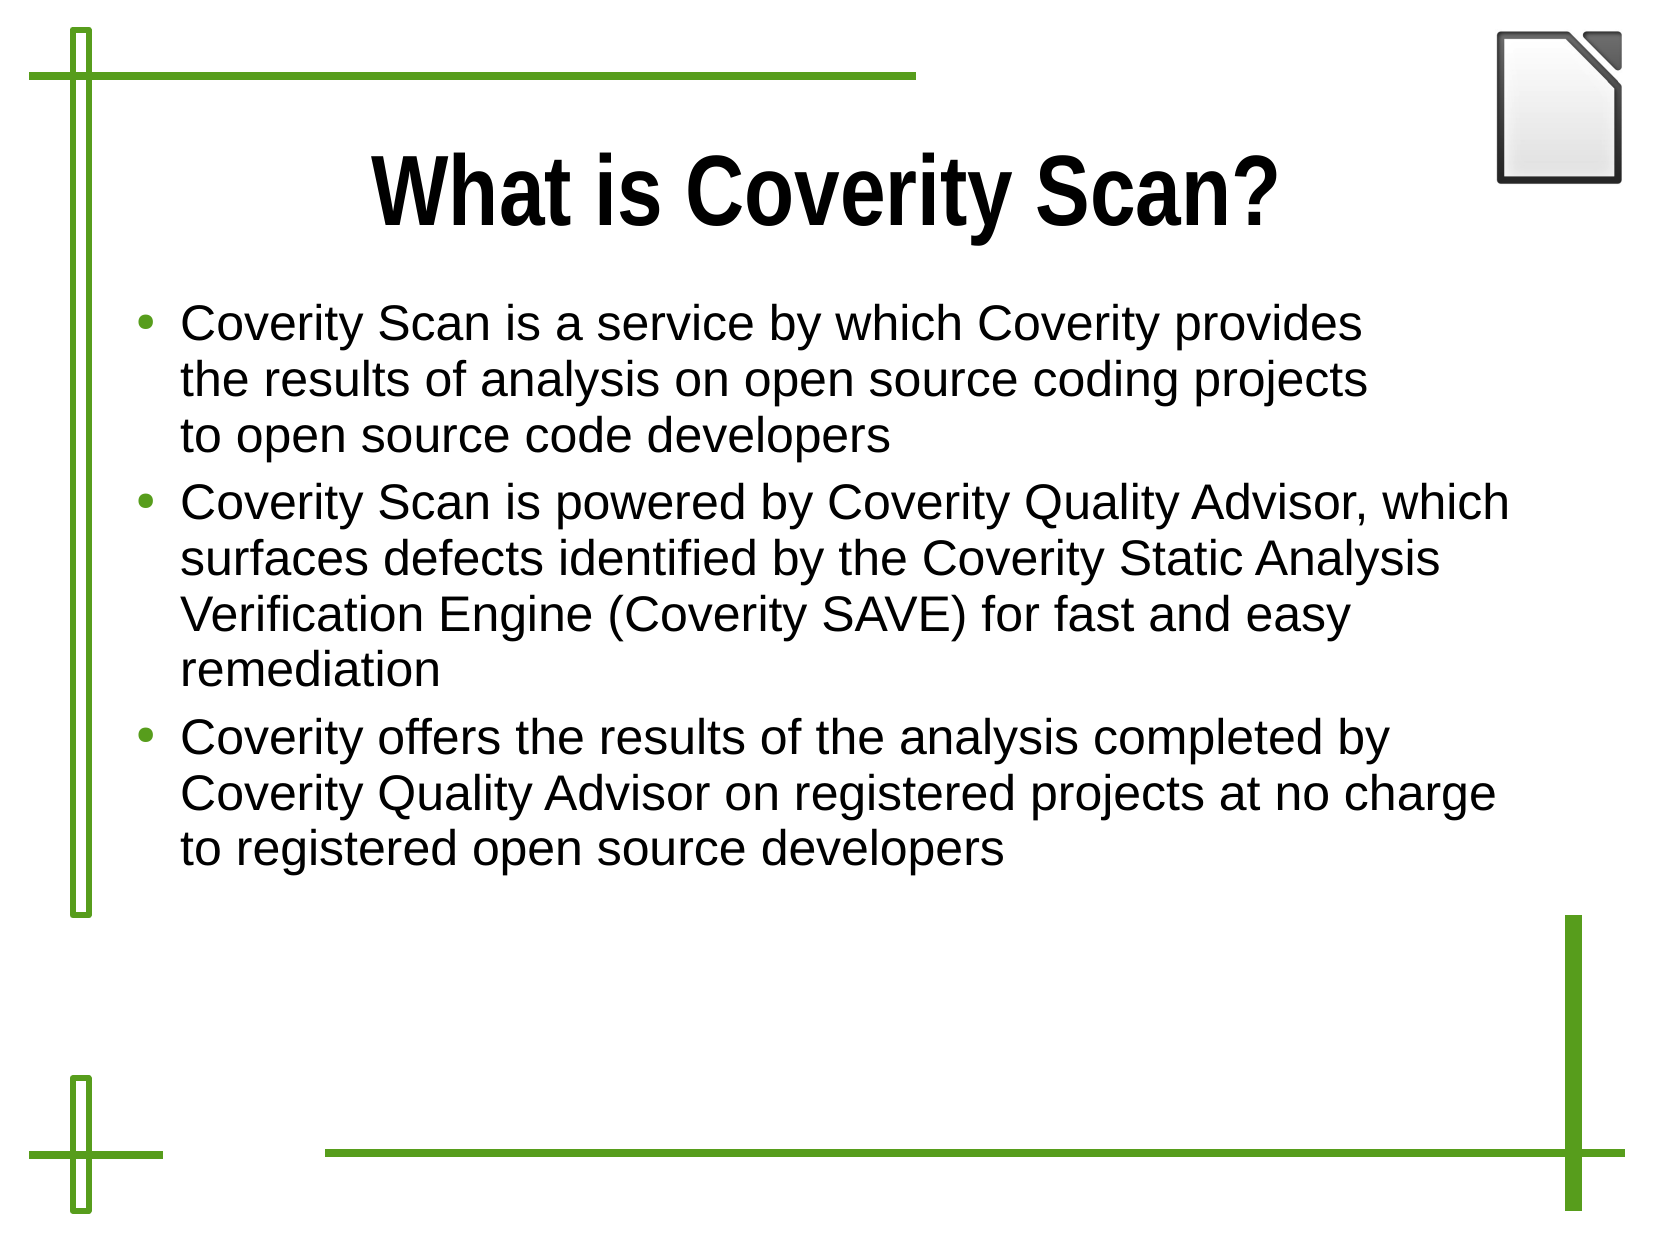

# What is Coverity Scan?
Coverity Scan is a service by which Coverity provides
the results of analysis on open source coding projects
to open source code developers
Coverity Scan is powered by Coverity Quality Advisor, which surfaces defects identified by the Coverity Static Analysis Verification Engine (Coverity SAVE) for fast and easy remediation
Coverity offers the results of the analysis completed by Coverity Quality Advisor on registered projects at no charge to registered open source developers